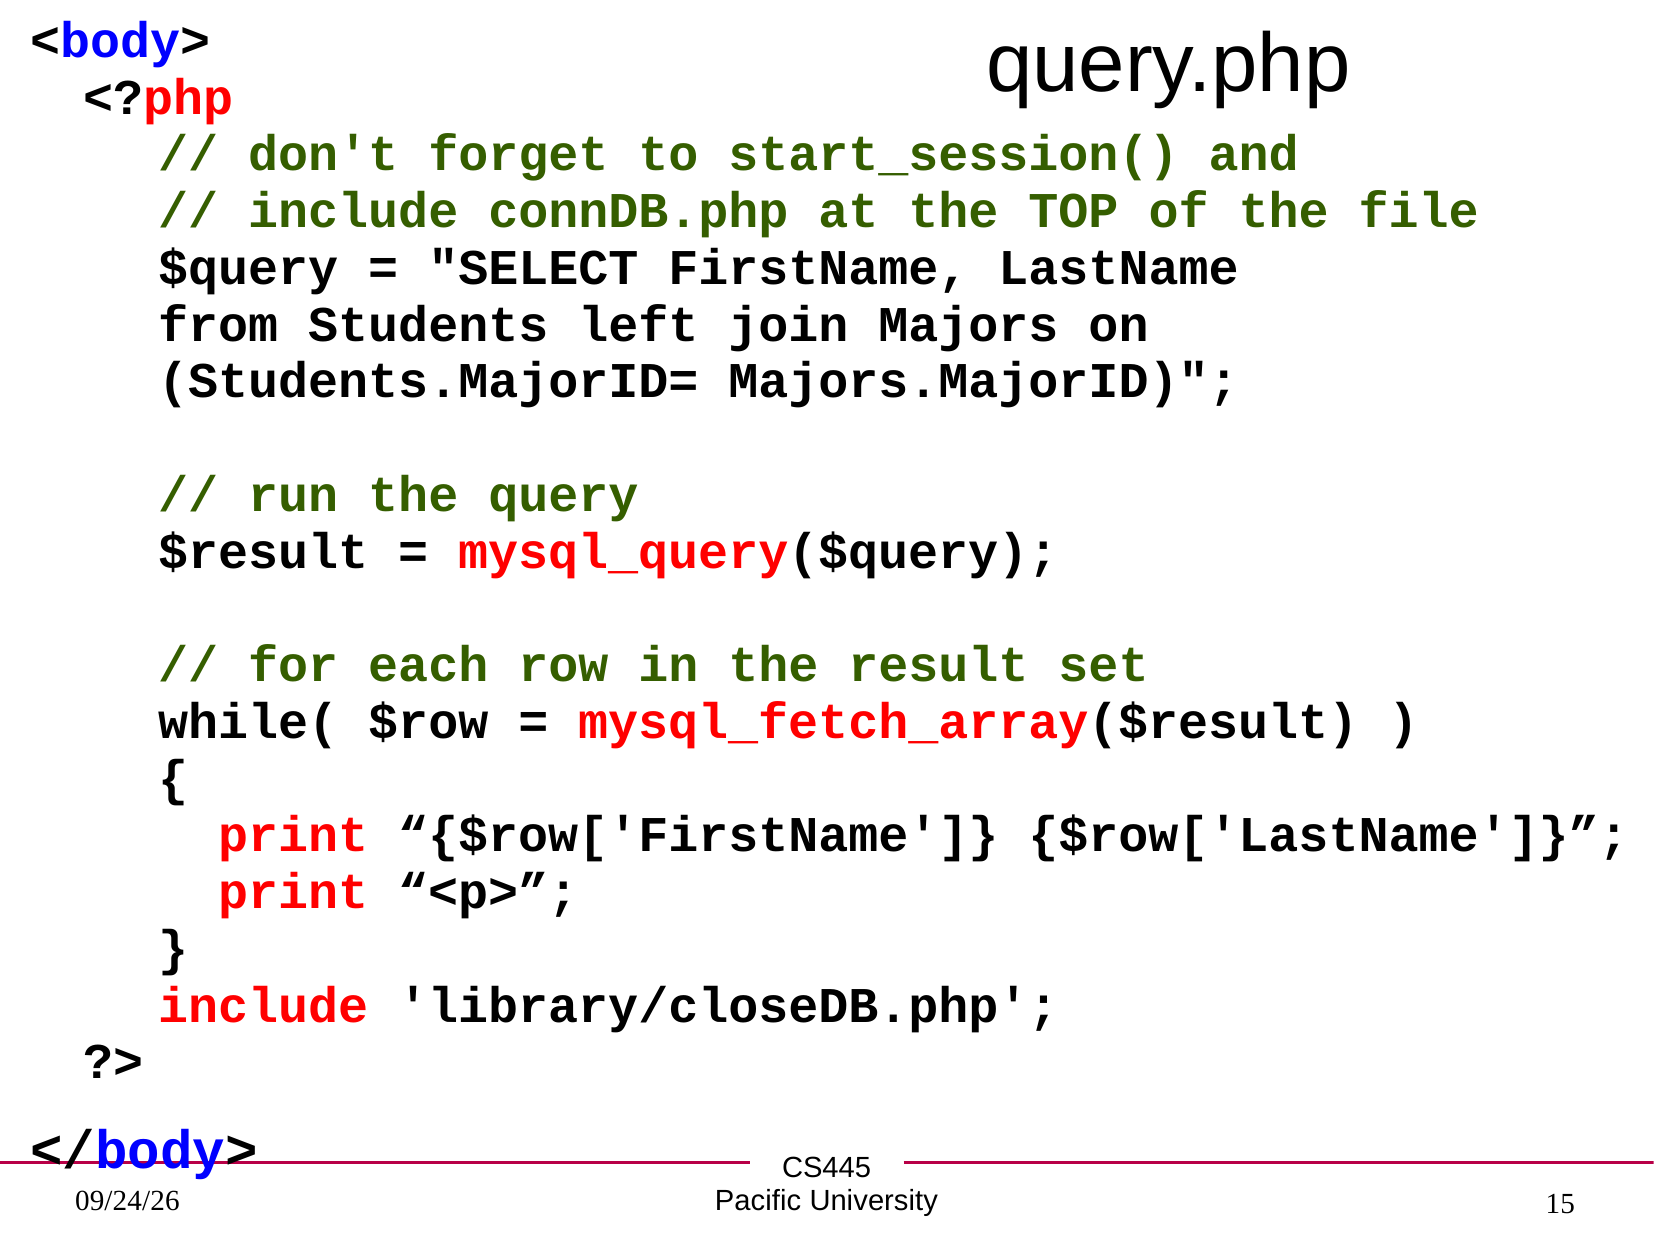

# query.php
<body>
<?php
	// don't forget to start_session() and
	// include connDB.php at the TOP of the file
	$query = "SELECT FirstName, LastName
	from Students left join Majors on
	(Students.MajorID= Majors.MajorID)";
	// run the query
	$result = mysql_query($query);
	// for each row in the result set
	while( $row = mysql_fetch_array($result) )
	{
	 print “{$row['FirstName']} {$row['LastName']}”;
	 print “<p>”;
	}
	include 'library/closeDB.php';
?>
</body>